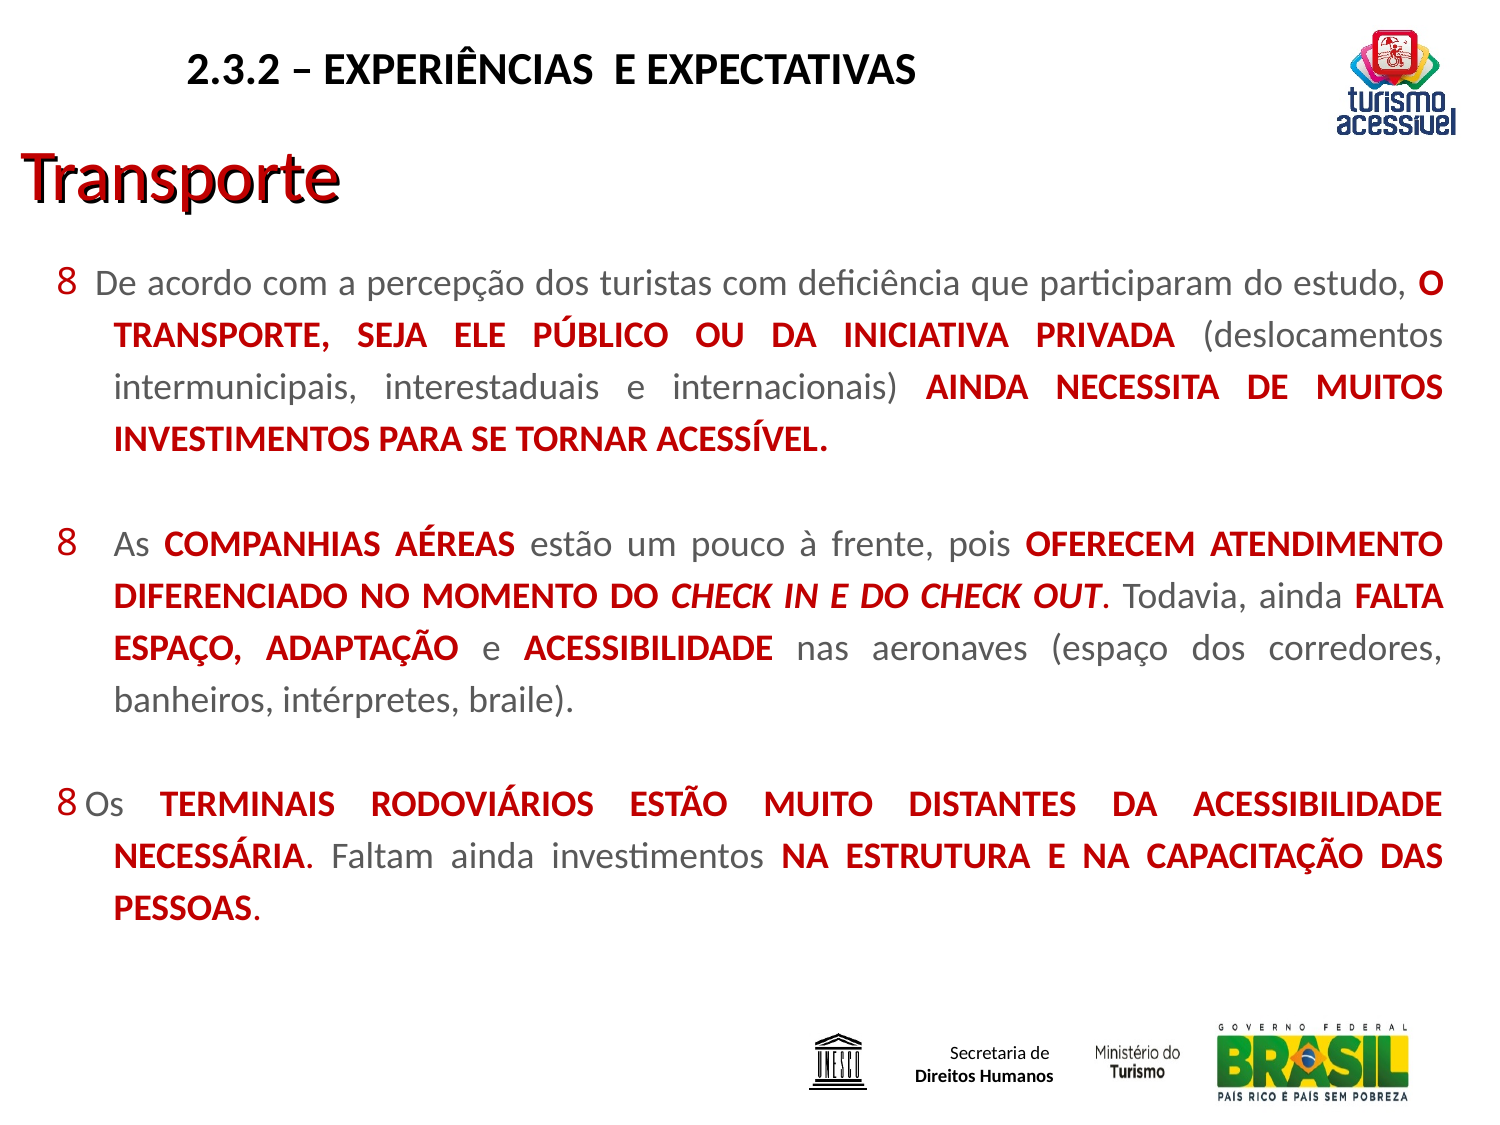

2.3.2 – Experiências e Expectativas
Transporte
 De acordo com a percepção dos turistas com deficiência que participaram do estudo, o transporte, seja ele público ou da iniciativa privada (deslocamentos intermunicipais, interestaduais e internacionais) ainda necessita de muitos investimentos para se tornar acessível.
 As companhias aéreas estão um pouco à frente, pois oferecem atendimento diferenciado no momento do check in e do check out. Todavia, ainda falta espaço, adaptação e acessibilidade nas aeronaves (espaço dos corredores, banheiros, intérpretes, braile).
Os terminais rodoviários estão muito distantes da acessibilidade necessária. Faltam ainda investimentos na estrutura e na capacitação das pessoas.
Slide 46/119